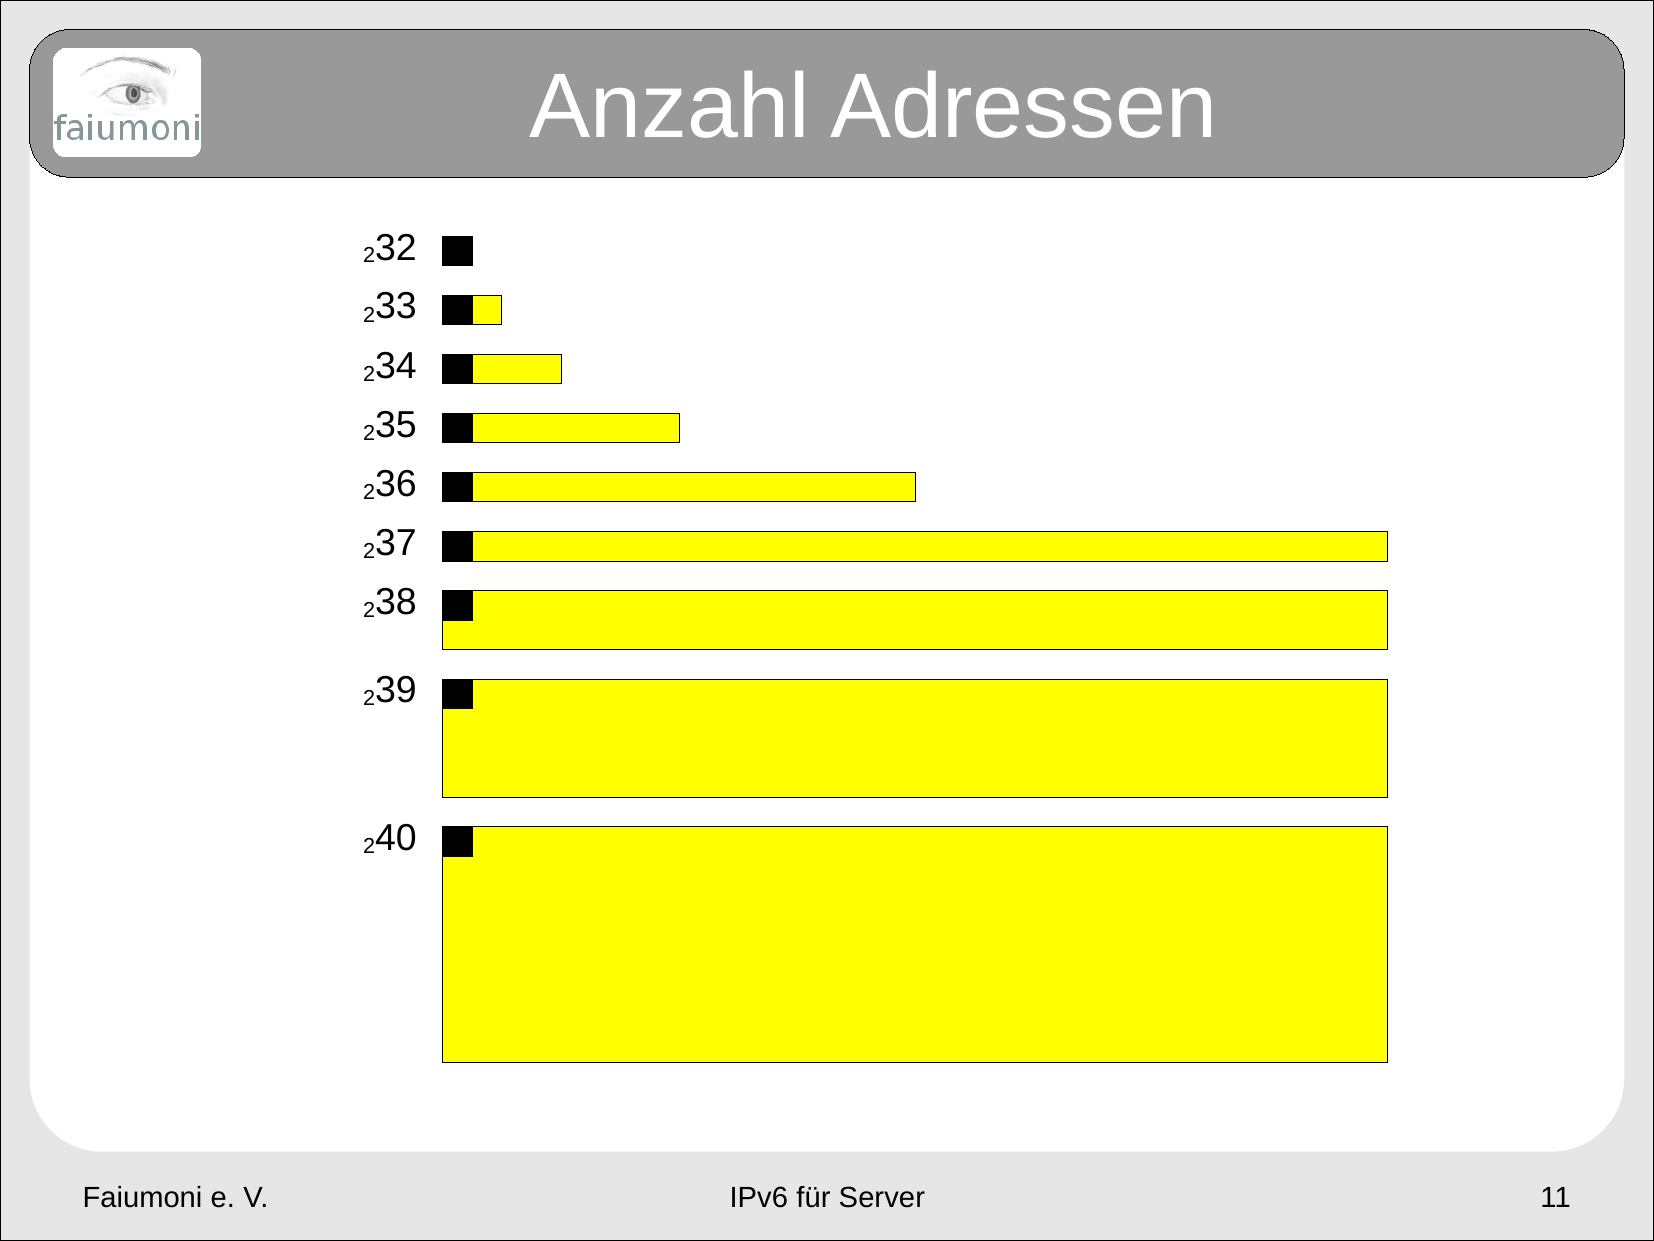

# Anzahl Adressen
232
233
234
235
236
237
238
239
240
Faiumoni e. V.
IPv6 für Server
11